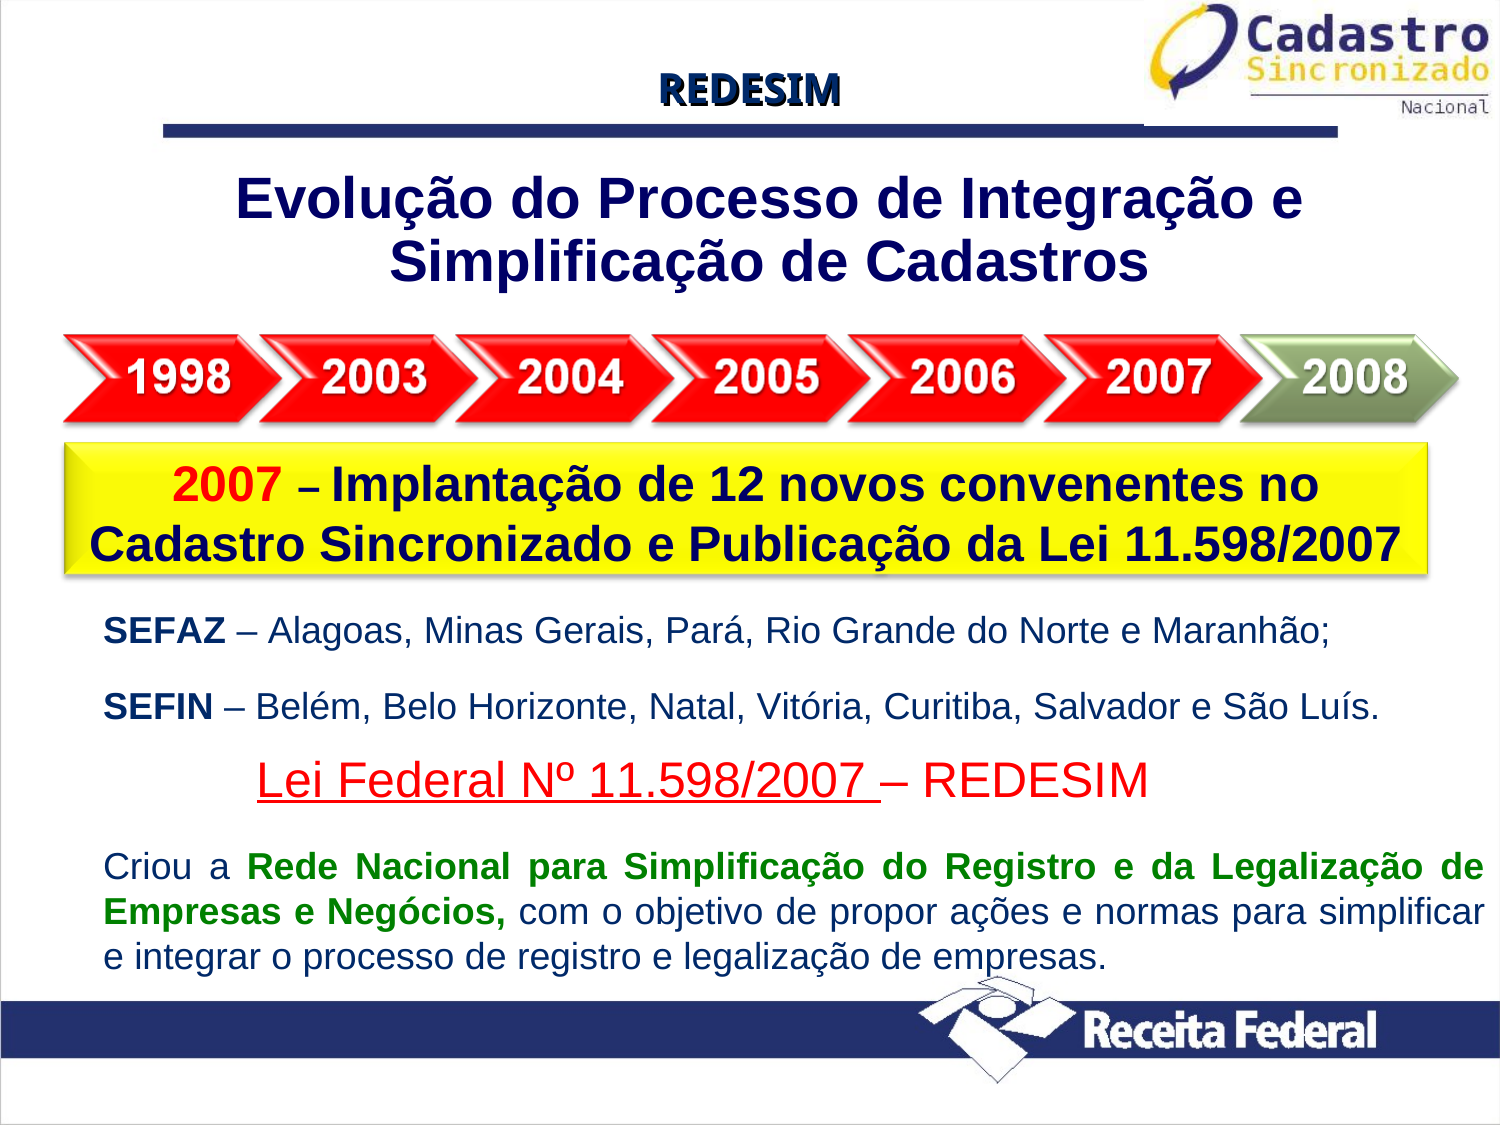

REDESIM
Evolução do Processo de Integração e Simplificação de Cadastros
2007 – Implantação de 12 novos convenentes no Cadastro Sincronizado e Publicação da Lei 11.598/2007
SEFAZ – Alagoas, Minas Gerais, Pará, Rio Grande do Norte e Maranhão;
SEFIN – Belém, Belo Horizonte, Natal, Vitória, Curitiba, Salvador e São Luís.
Lei Federal Nº 11.598/2007 – REDESIM
Criou a Rede Nacional para Simplificação do Registro e da Legalização de Empresas e Negócios, com o objetivo de propor ações e normas para simplificar e integrar o processo de registro e legalização de empresas.